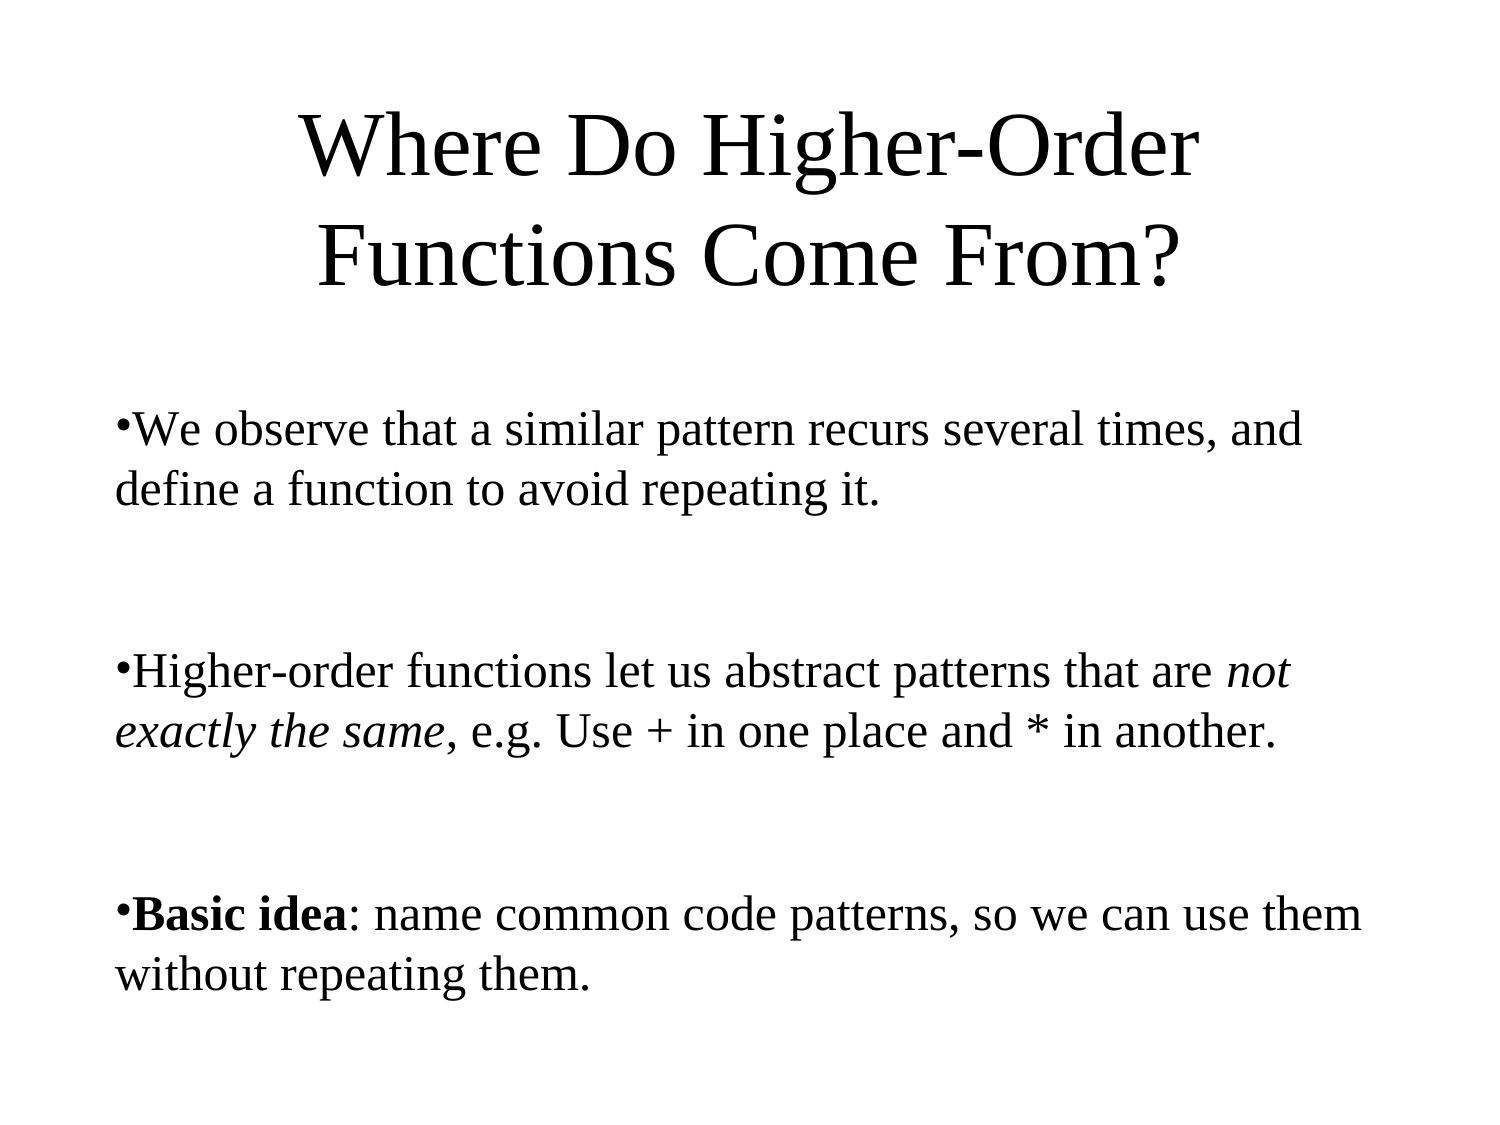

# Where Do Higher-Order Functions Come From?
We observe that a similar pattern recurs several times, and define a function to avoid repeating it.
Higher-order functions let us abstract patterns that are not exactly the same, e.g. Use + in one place and * in another.
Basic idea: name common code patterns, so we can use them without repeating them.